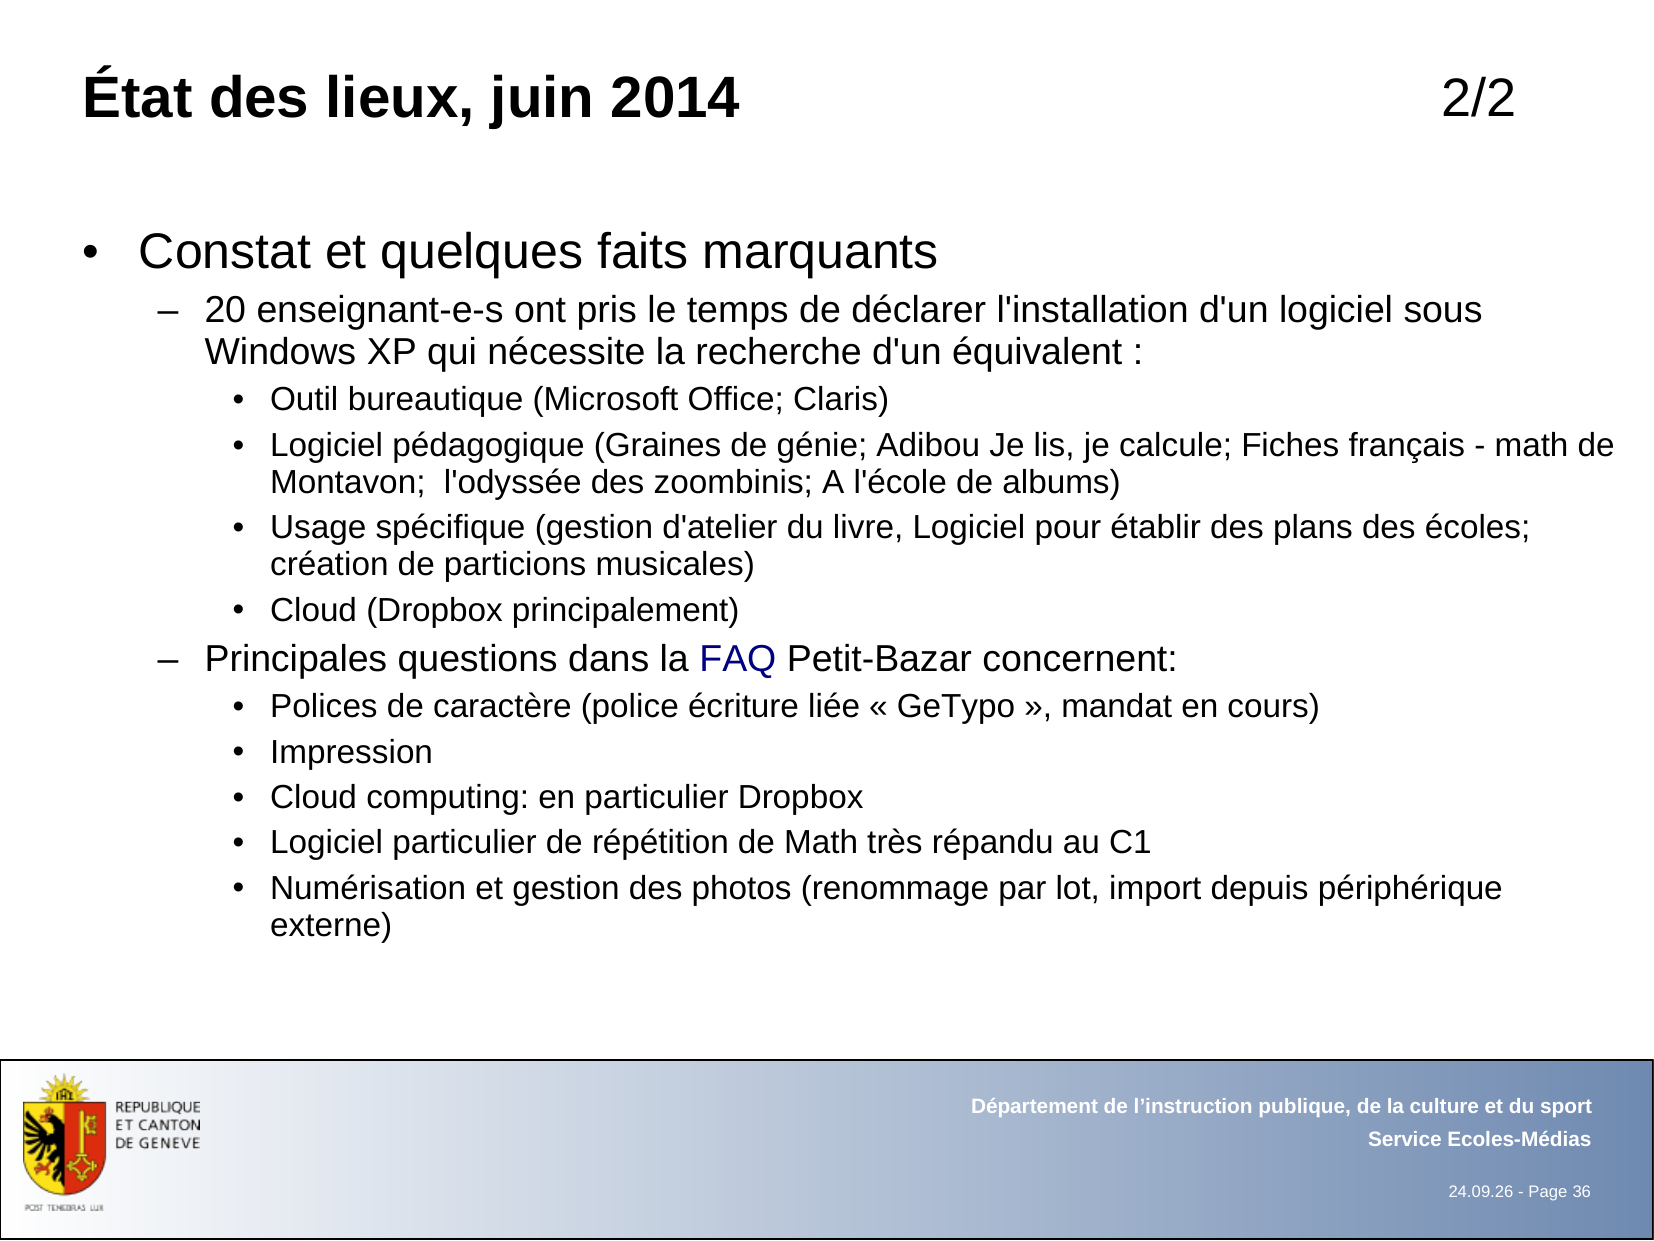

# État des lieux, juin 2014
2/2
Constat et quelques faits marquants
20 enseignant-e-s ont pris le temps de déclarer l'installation d'un logiciel sous Windows XP qui nécessite la recherche d'un équivalent :
Outil bureautique (Microsoft Office; Claris)
Logiciel pédagogique (Graines de génie; Adibou Je lis, je calcule; Fiches français - math de Montavon; l'odyssée des zoombinis; A l'école de albums)
Usage spécifique (gestion d'atelier du livre, Logiciel pour établir des plans des écoles; création de particions musicales)
Cloud (Dropbox principalement)
Principales questions dans la FAQ Petit-Bazar concernent:
Polices de caractère (police écriture liée « GeTypo », mandat en cours)
Impression
Cloud computing: en particulier Dropbox
Logiciel particulier de répétition de Math très répandu au C1
Numérisation et gestion des photos (renommage par lot, import depuis périphérique externe)